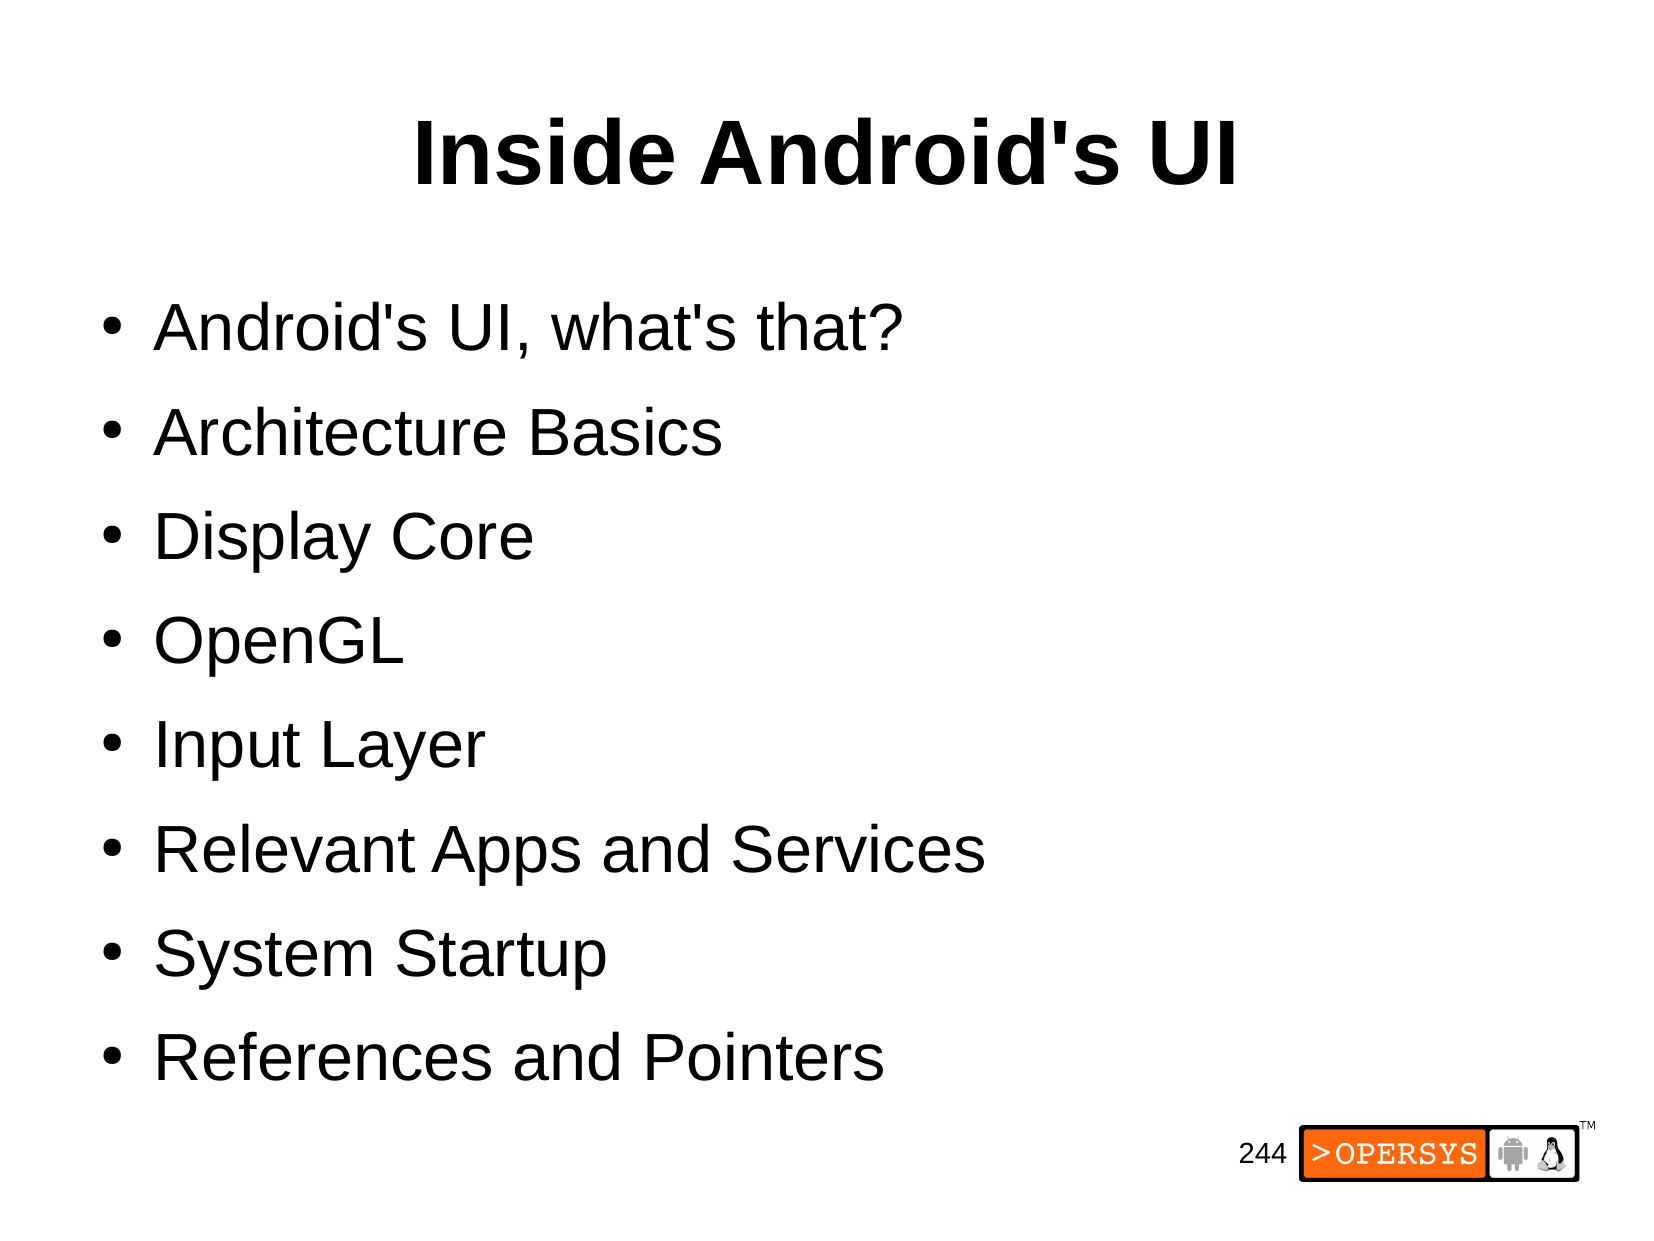

# Inside Android's UI
Android's UI, what's that?
Architecture Basics
Display Core
OpenGL
Input Layer
Relevant Apps and Services
System Startup
References and Pointers